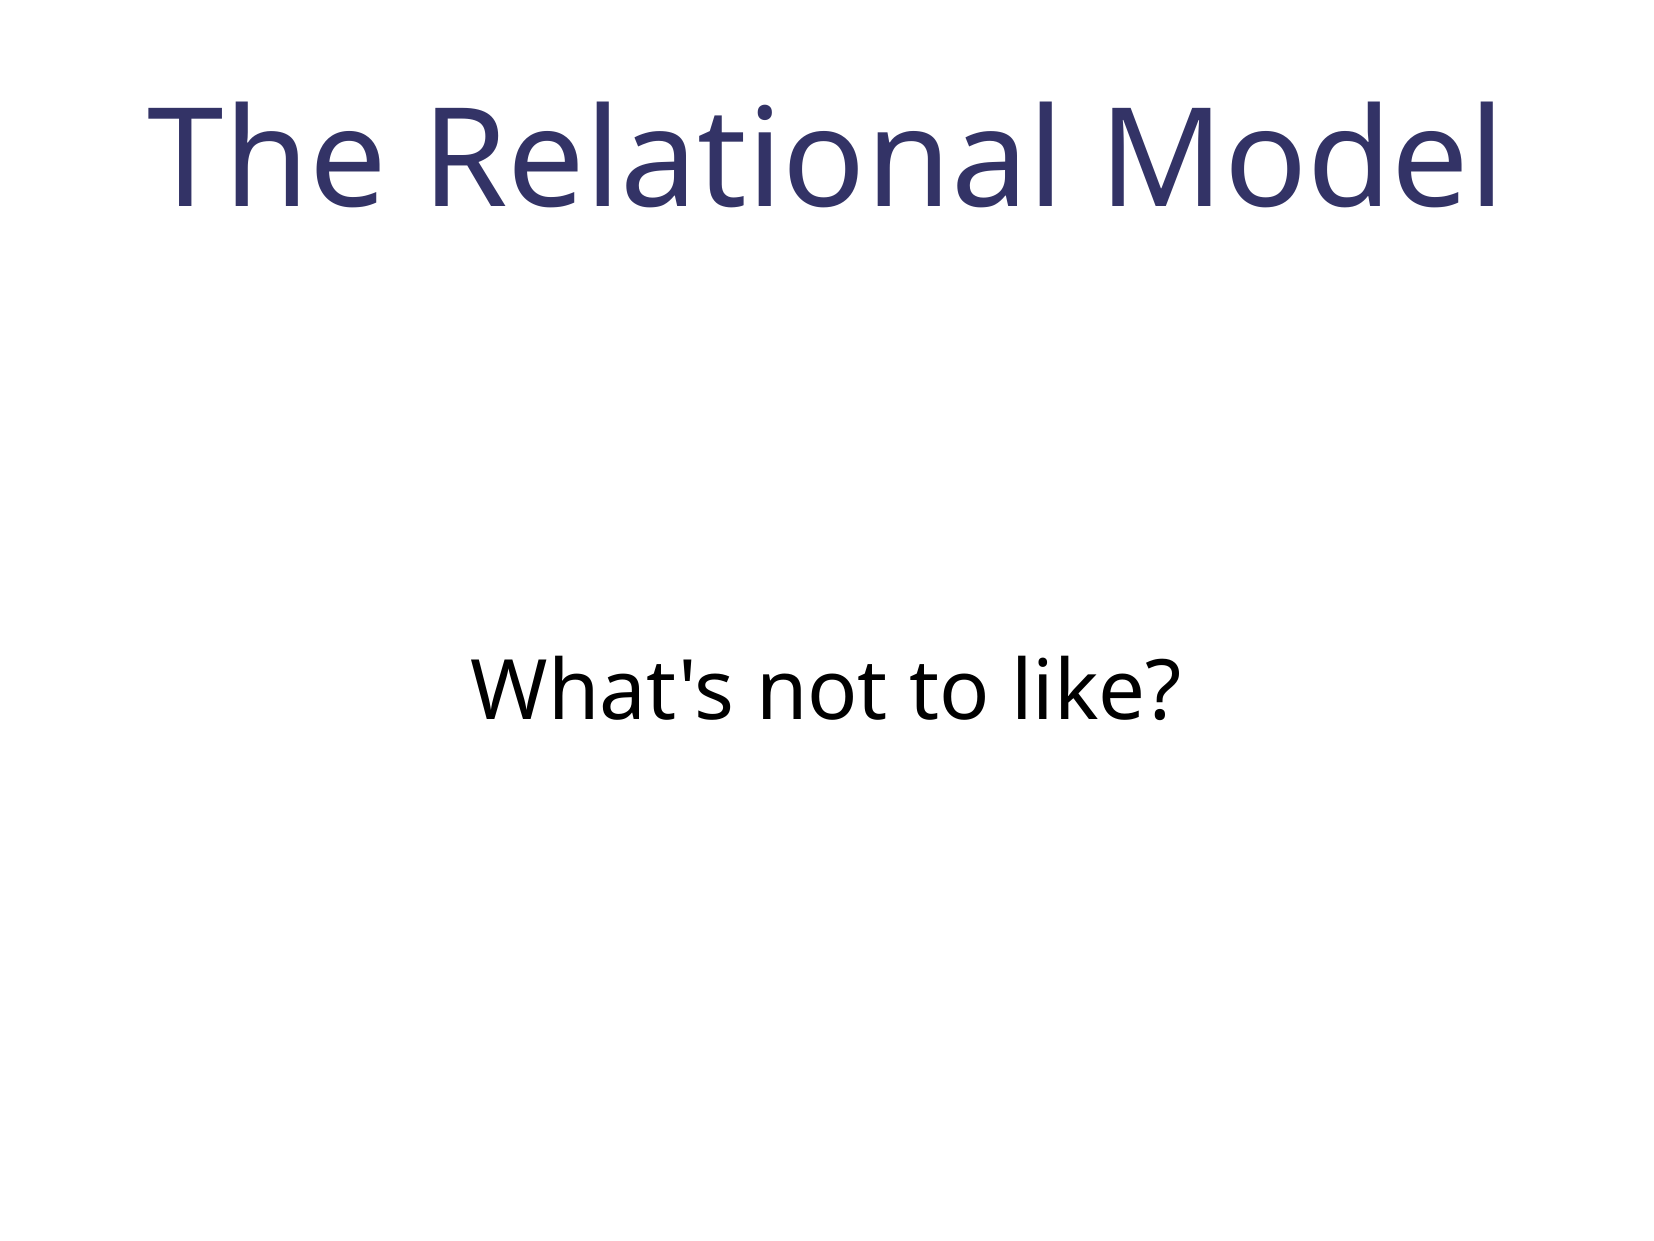

# The Relational Model
What's not to like?